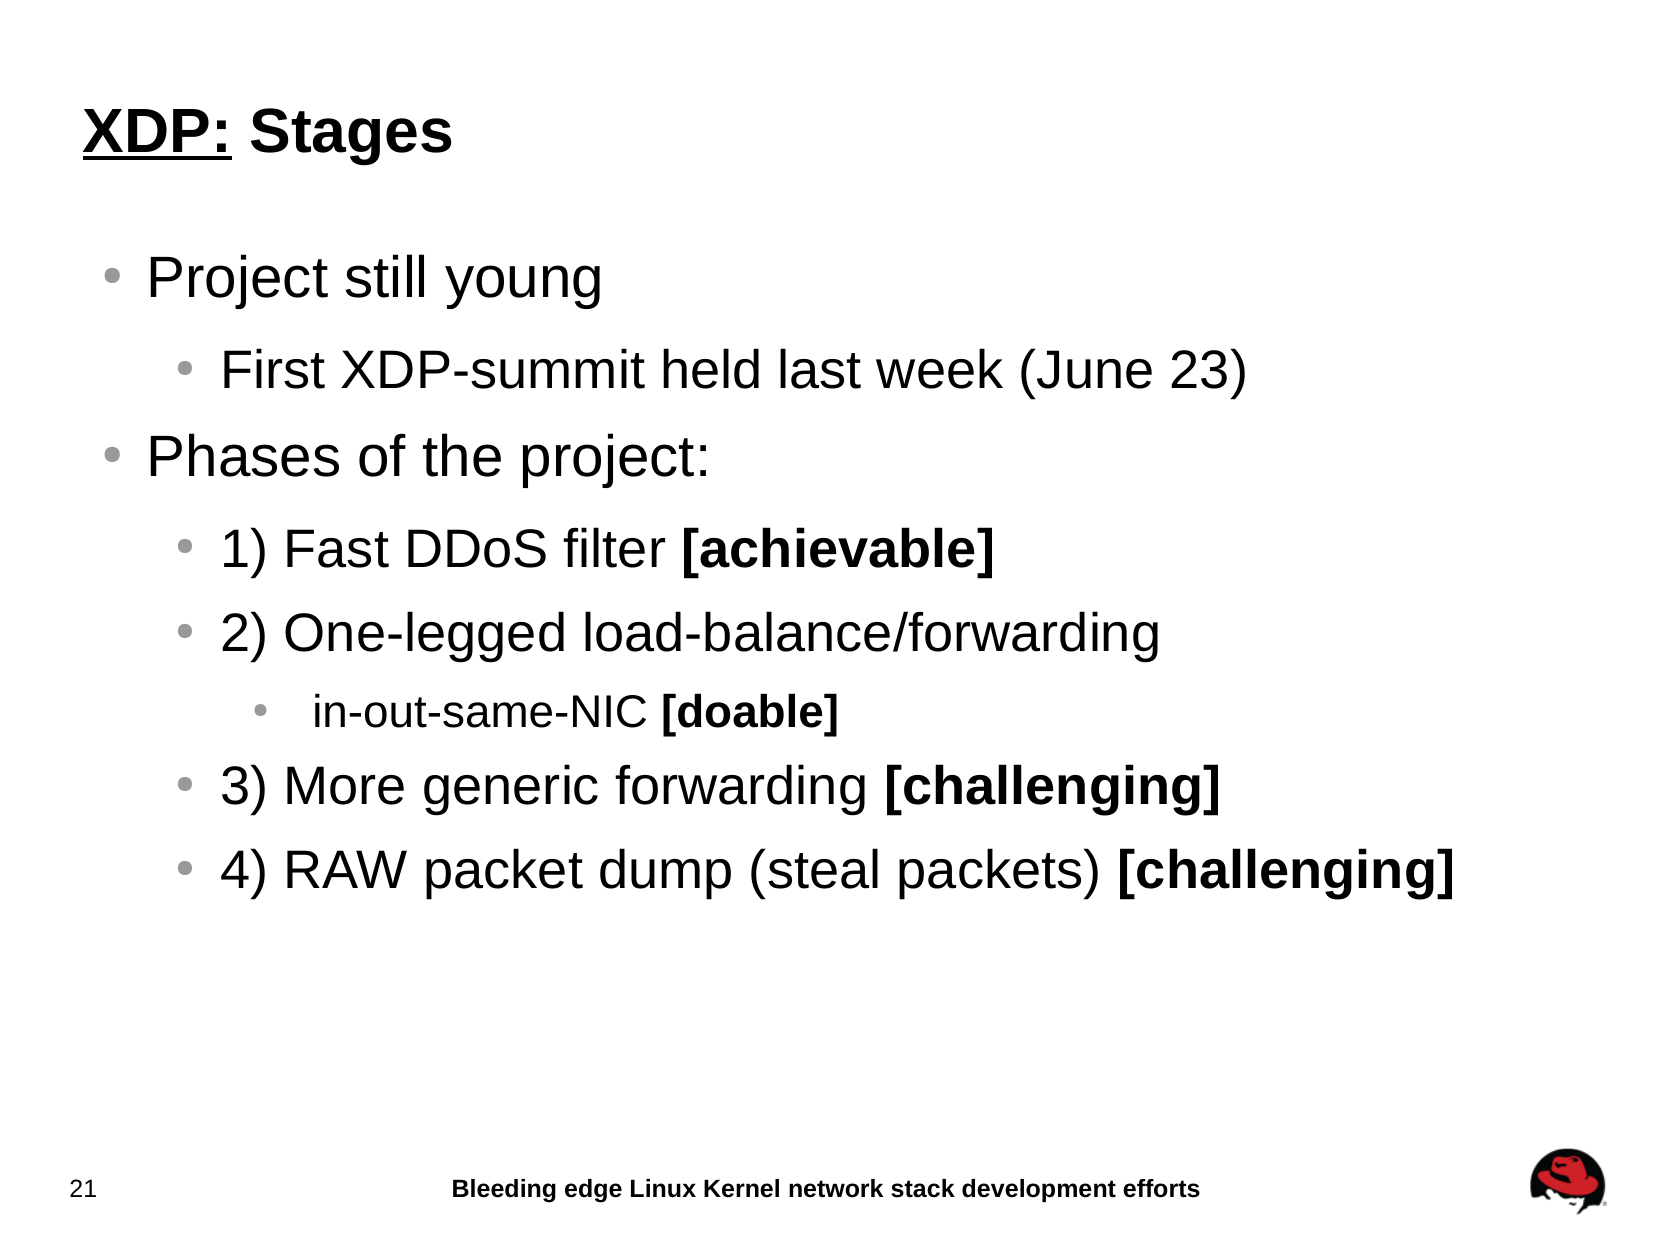

# XDP: Stages
Project still young
First XDP-summit held last week (June 23)
Phases of the project:
1) Fast DDoS filter [achievable]
2) One-legged load-balance/forwarding
 in-out-same-NIC [doable]
3) More generic forwarding [challenging]
4) RAW packet dump (steal packets) [challenging]